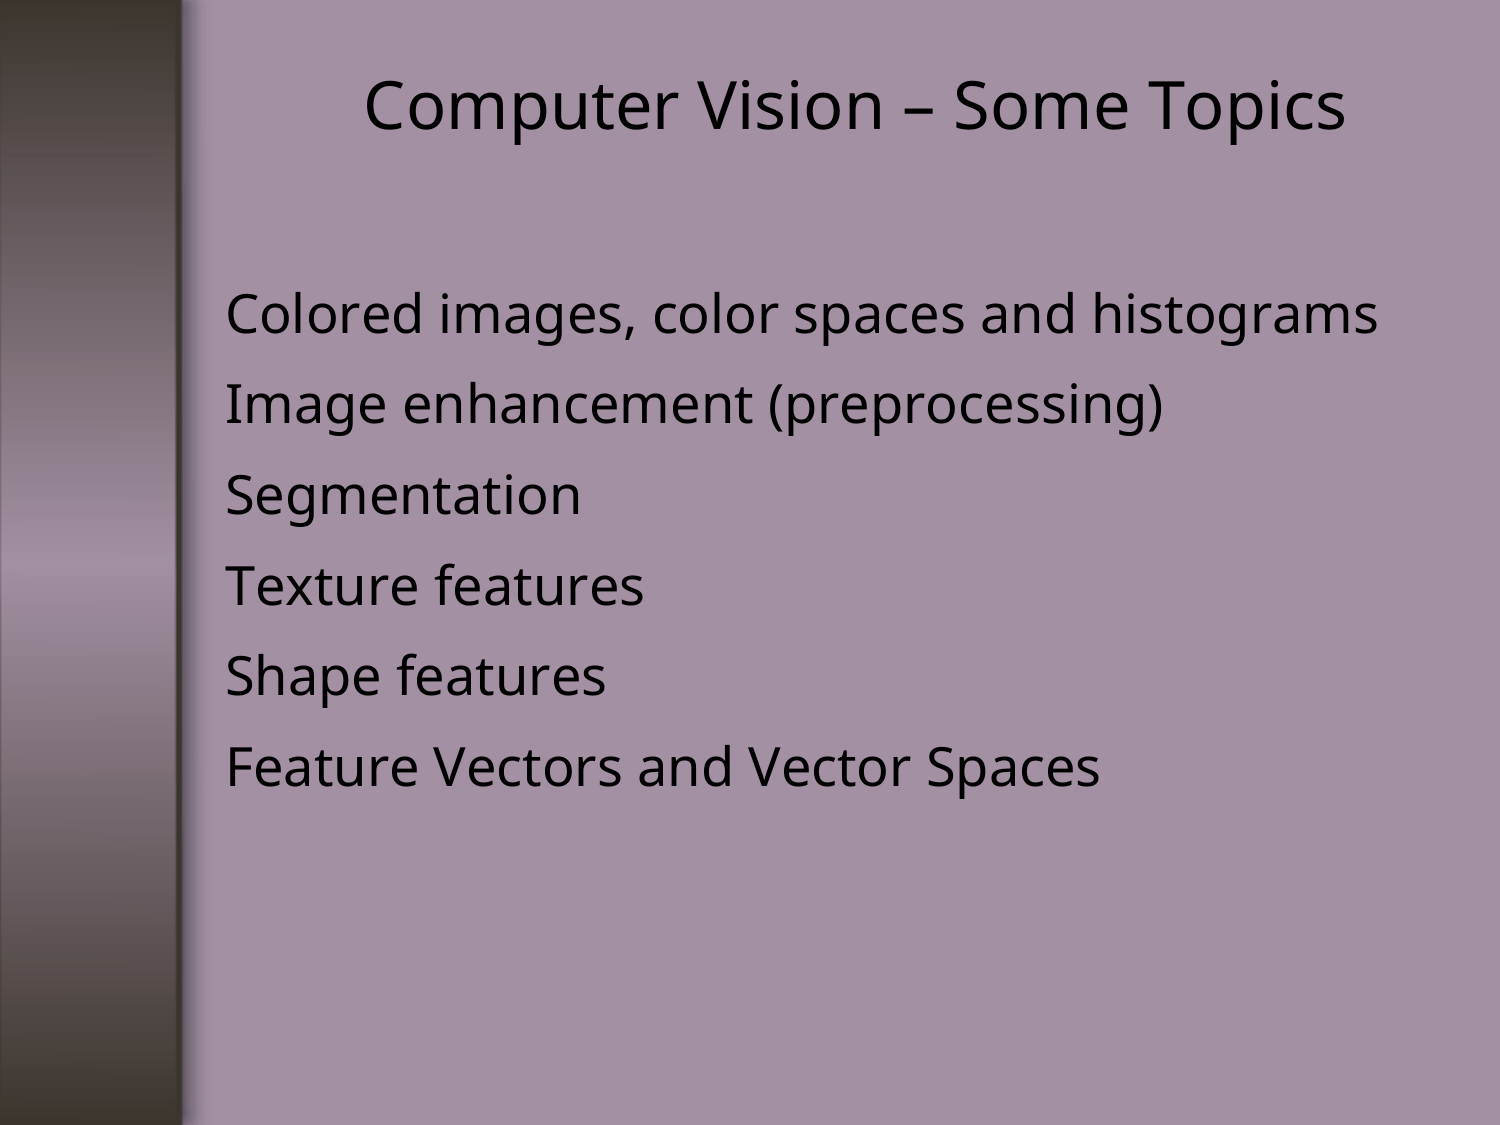

# Computer Vision – Some Topics
Colored images, color spaces and histograms
Image enhancement (preprocessing)
Segmentation
Texture features
Shape features
Feature Vectors and Vector Spaces